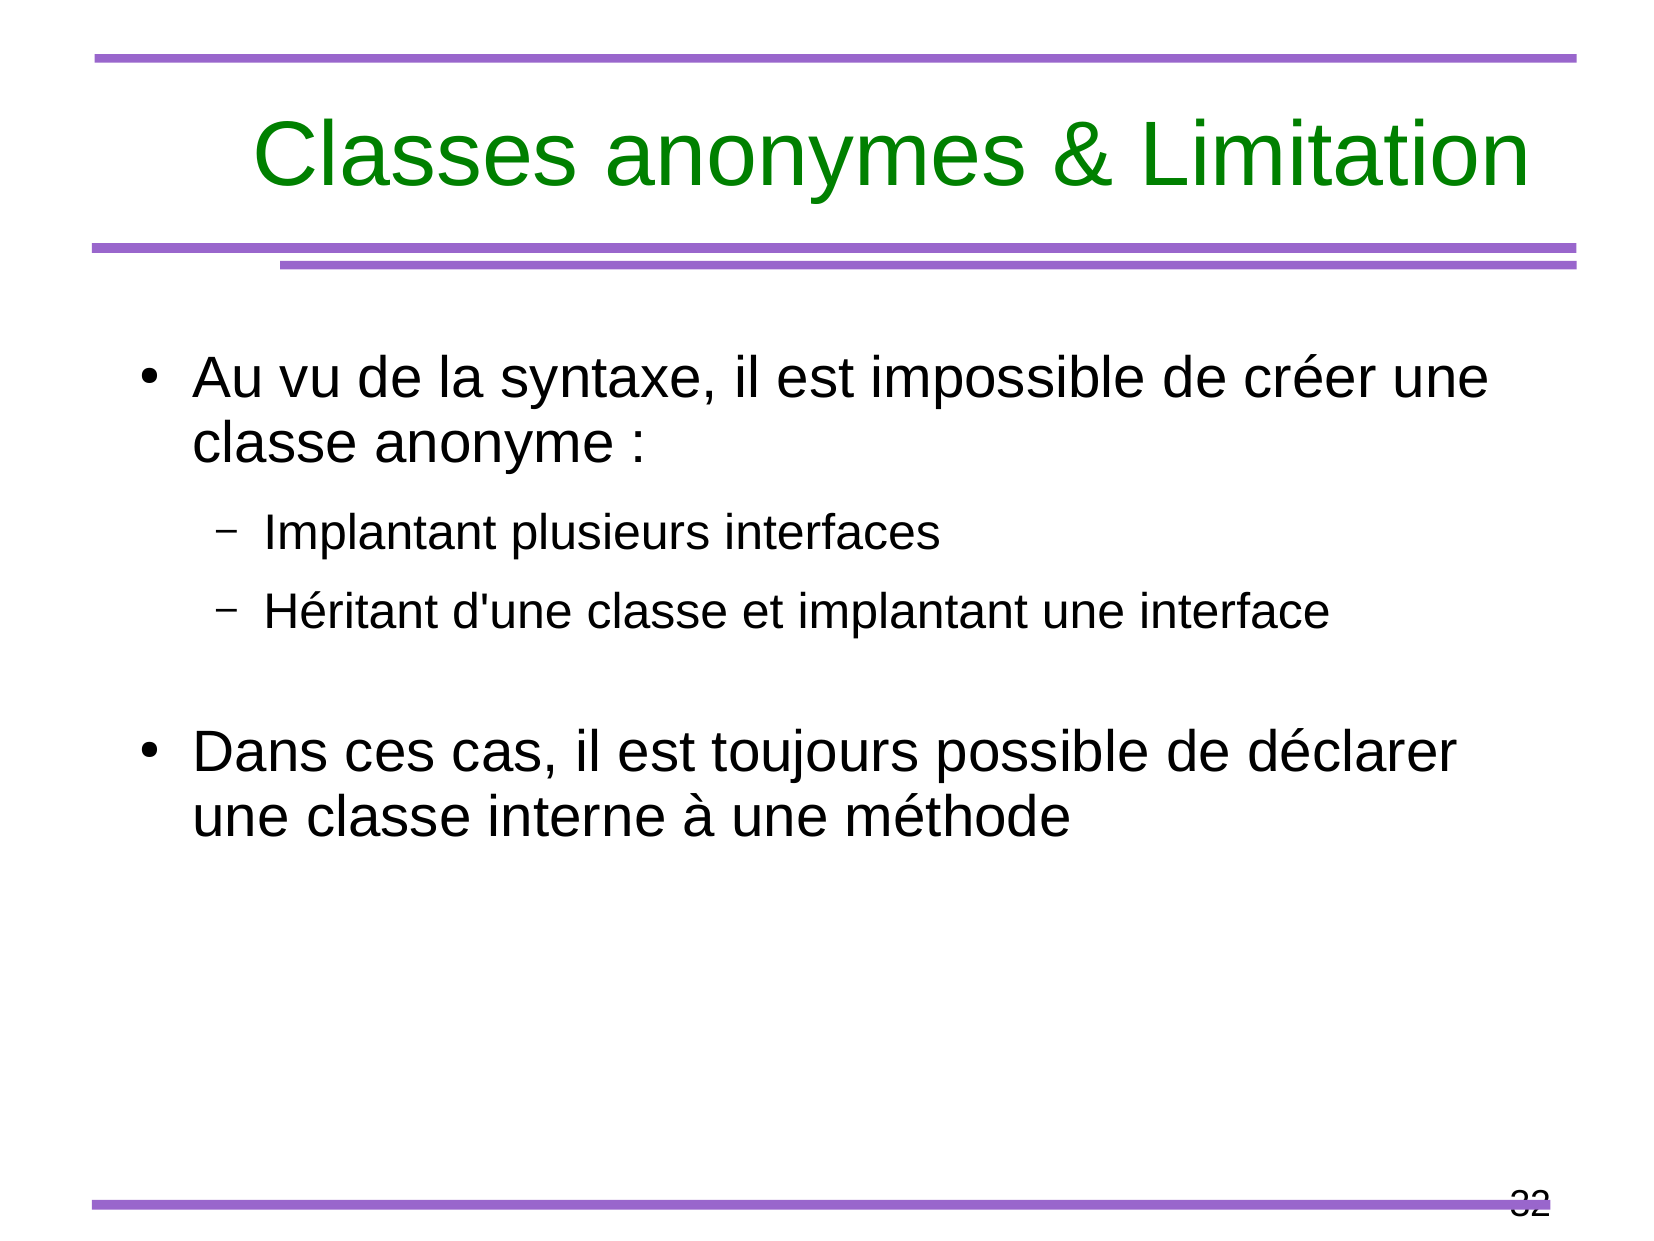

# Classes anonymes & Limitation
Au vu de la syntaxe, il est impossible de créer une classe anonyme :
Implantant plusieurs interfaces
Héritant d'une classe et implantant une interface
Dans ces cas, il est toujours possible de déclarer une classe interne à une méthode